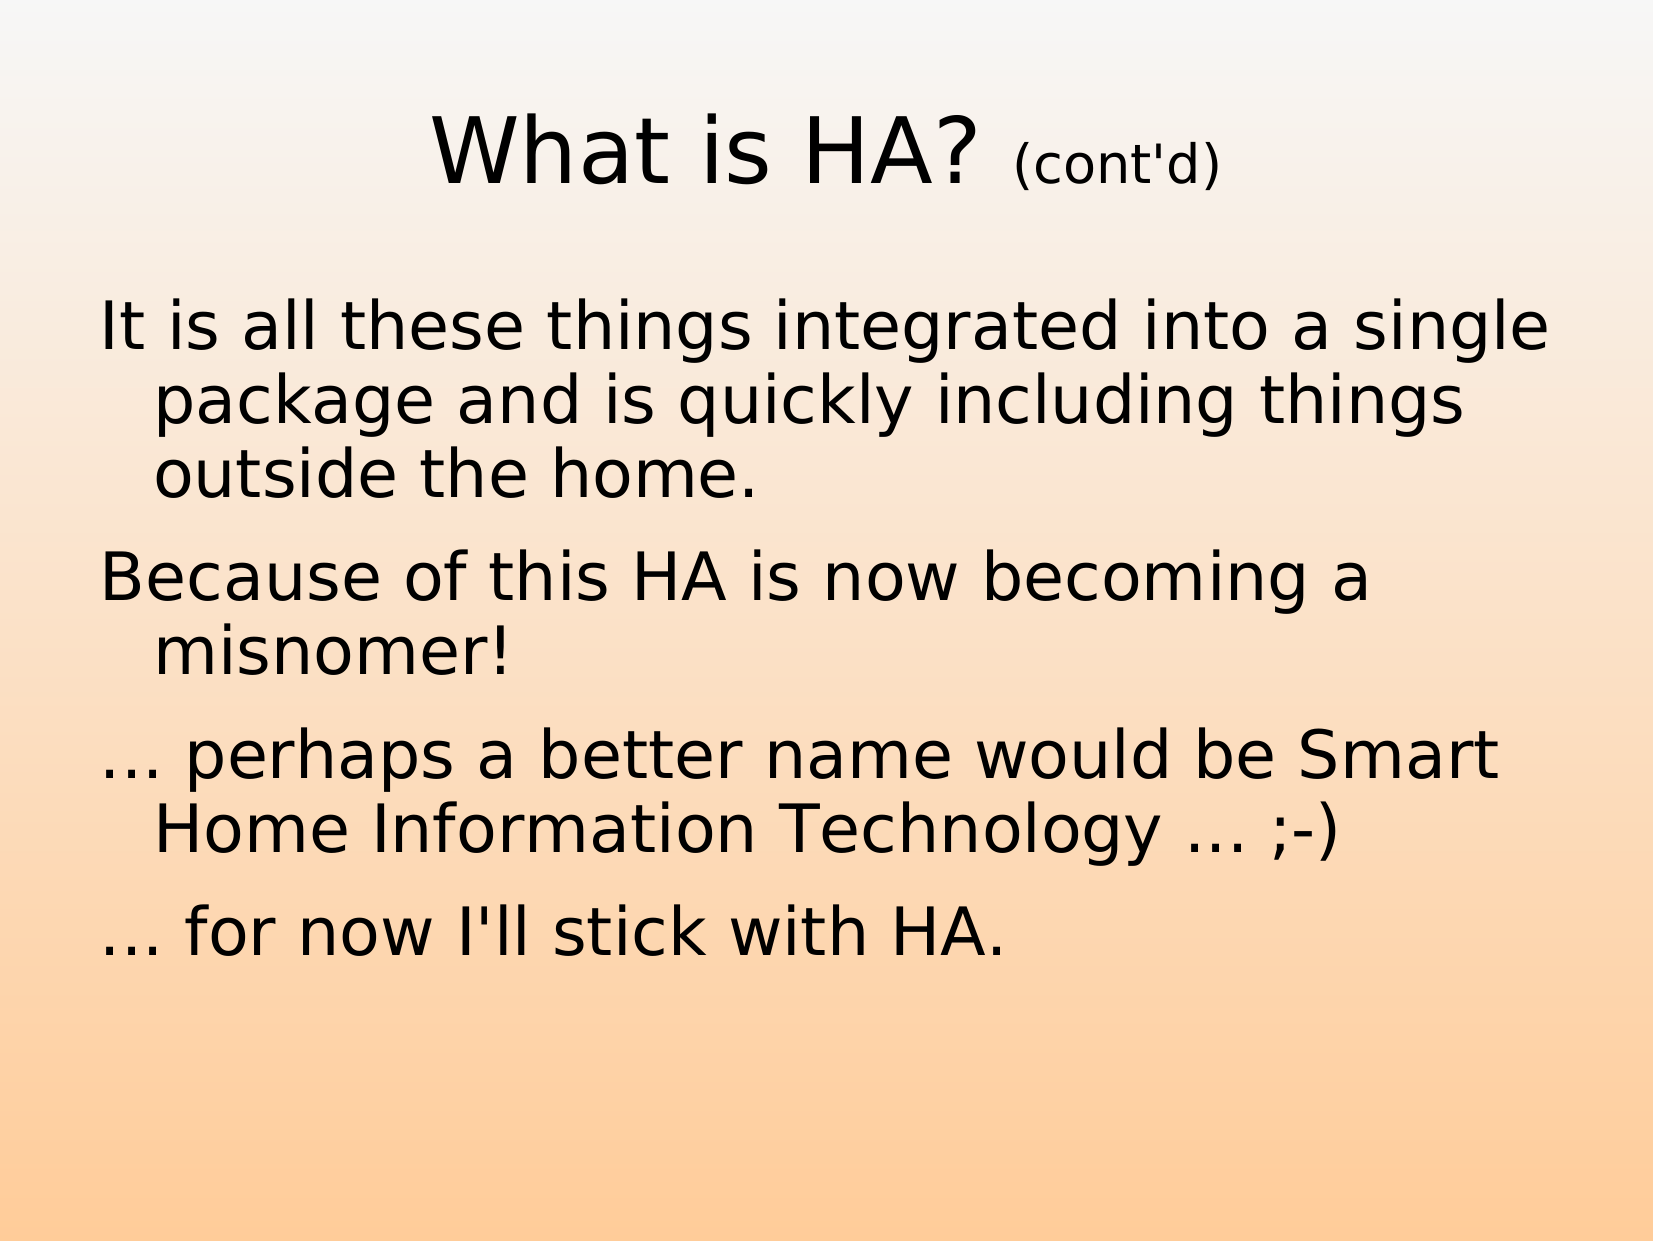

# What is HA? (cont'd)
It is all these things integrated into a single package and is quickly including things outside the home.
Because of this HA is now becoming a misnomer!
... perhaps a better name would be Smart Home Information Technology ... ;-)
... for now I'll stick with HA.